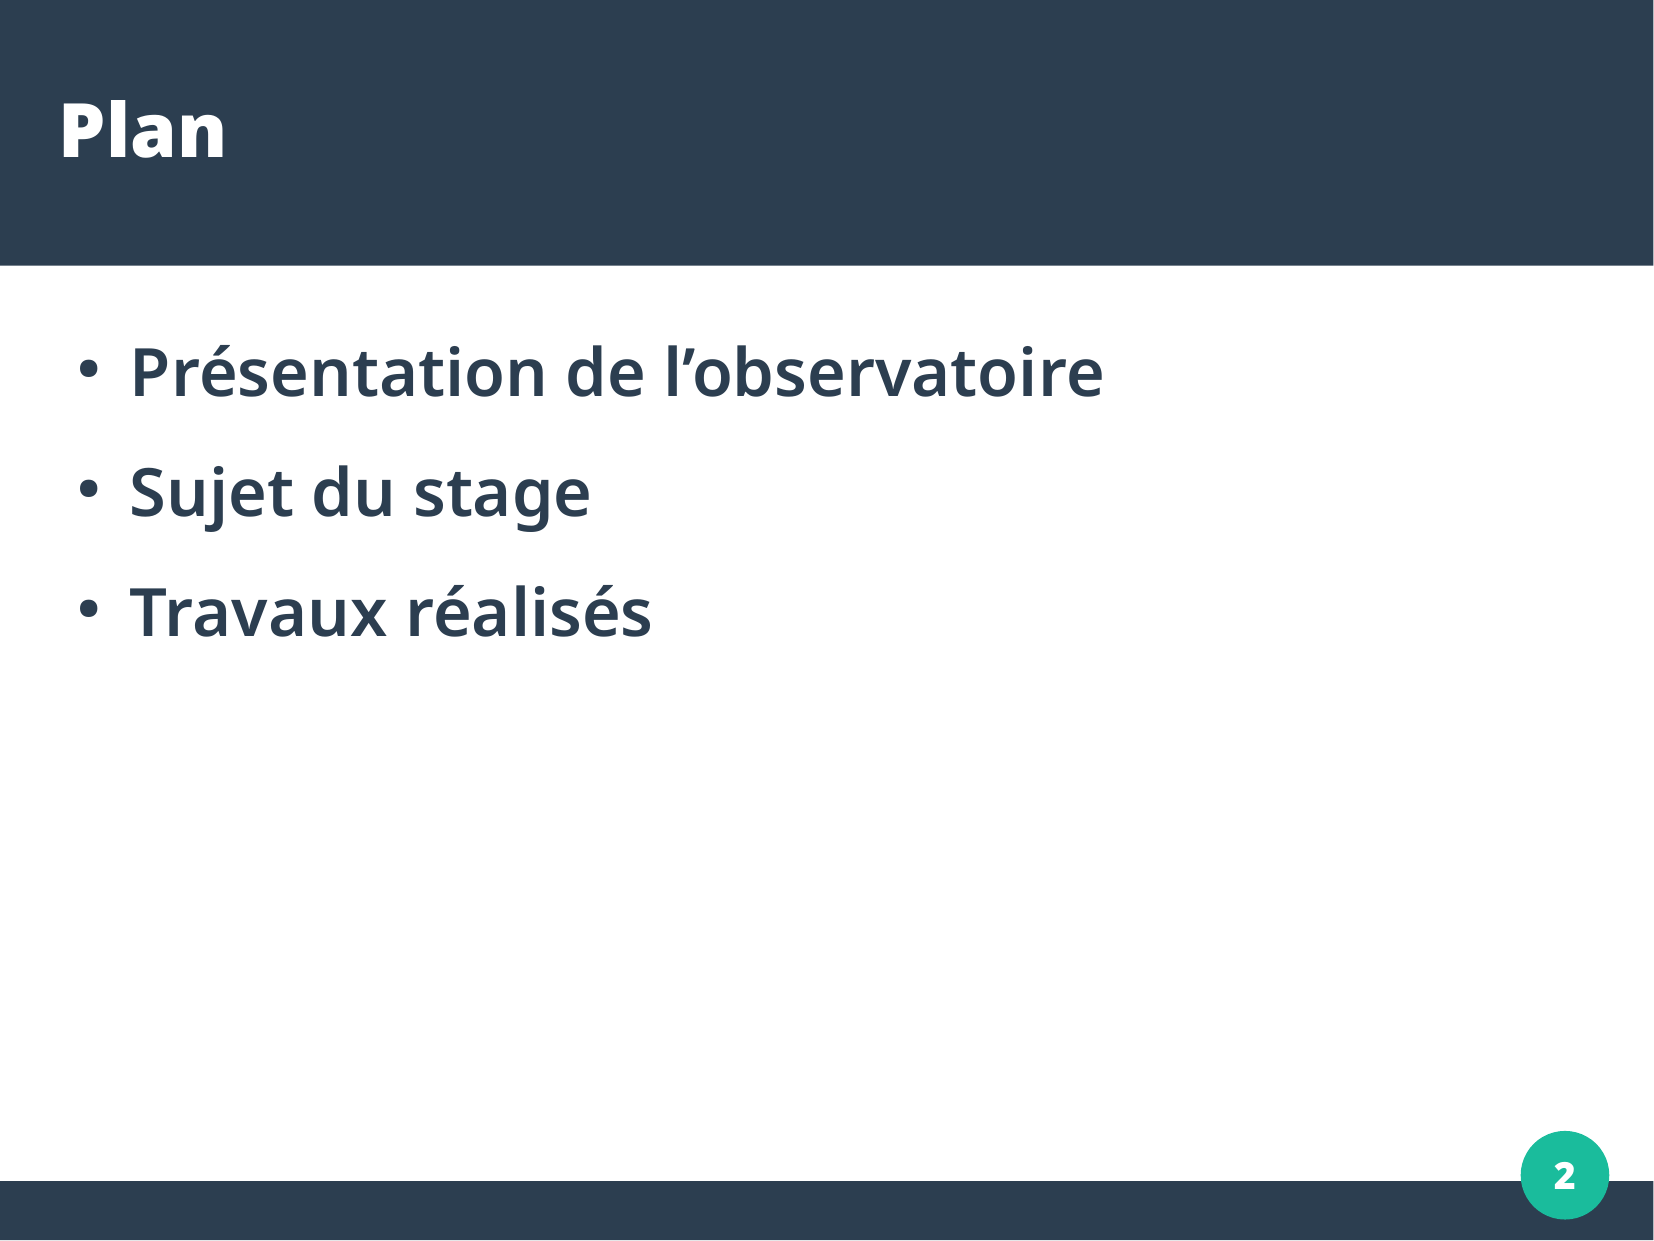

# Plan
Présentation de l’observatoire
Sujet du stage
Travaux réalisés
2